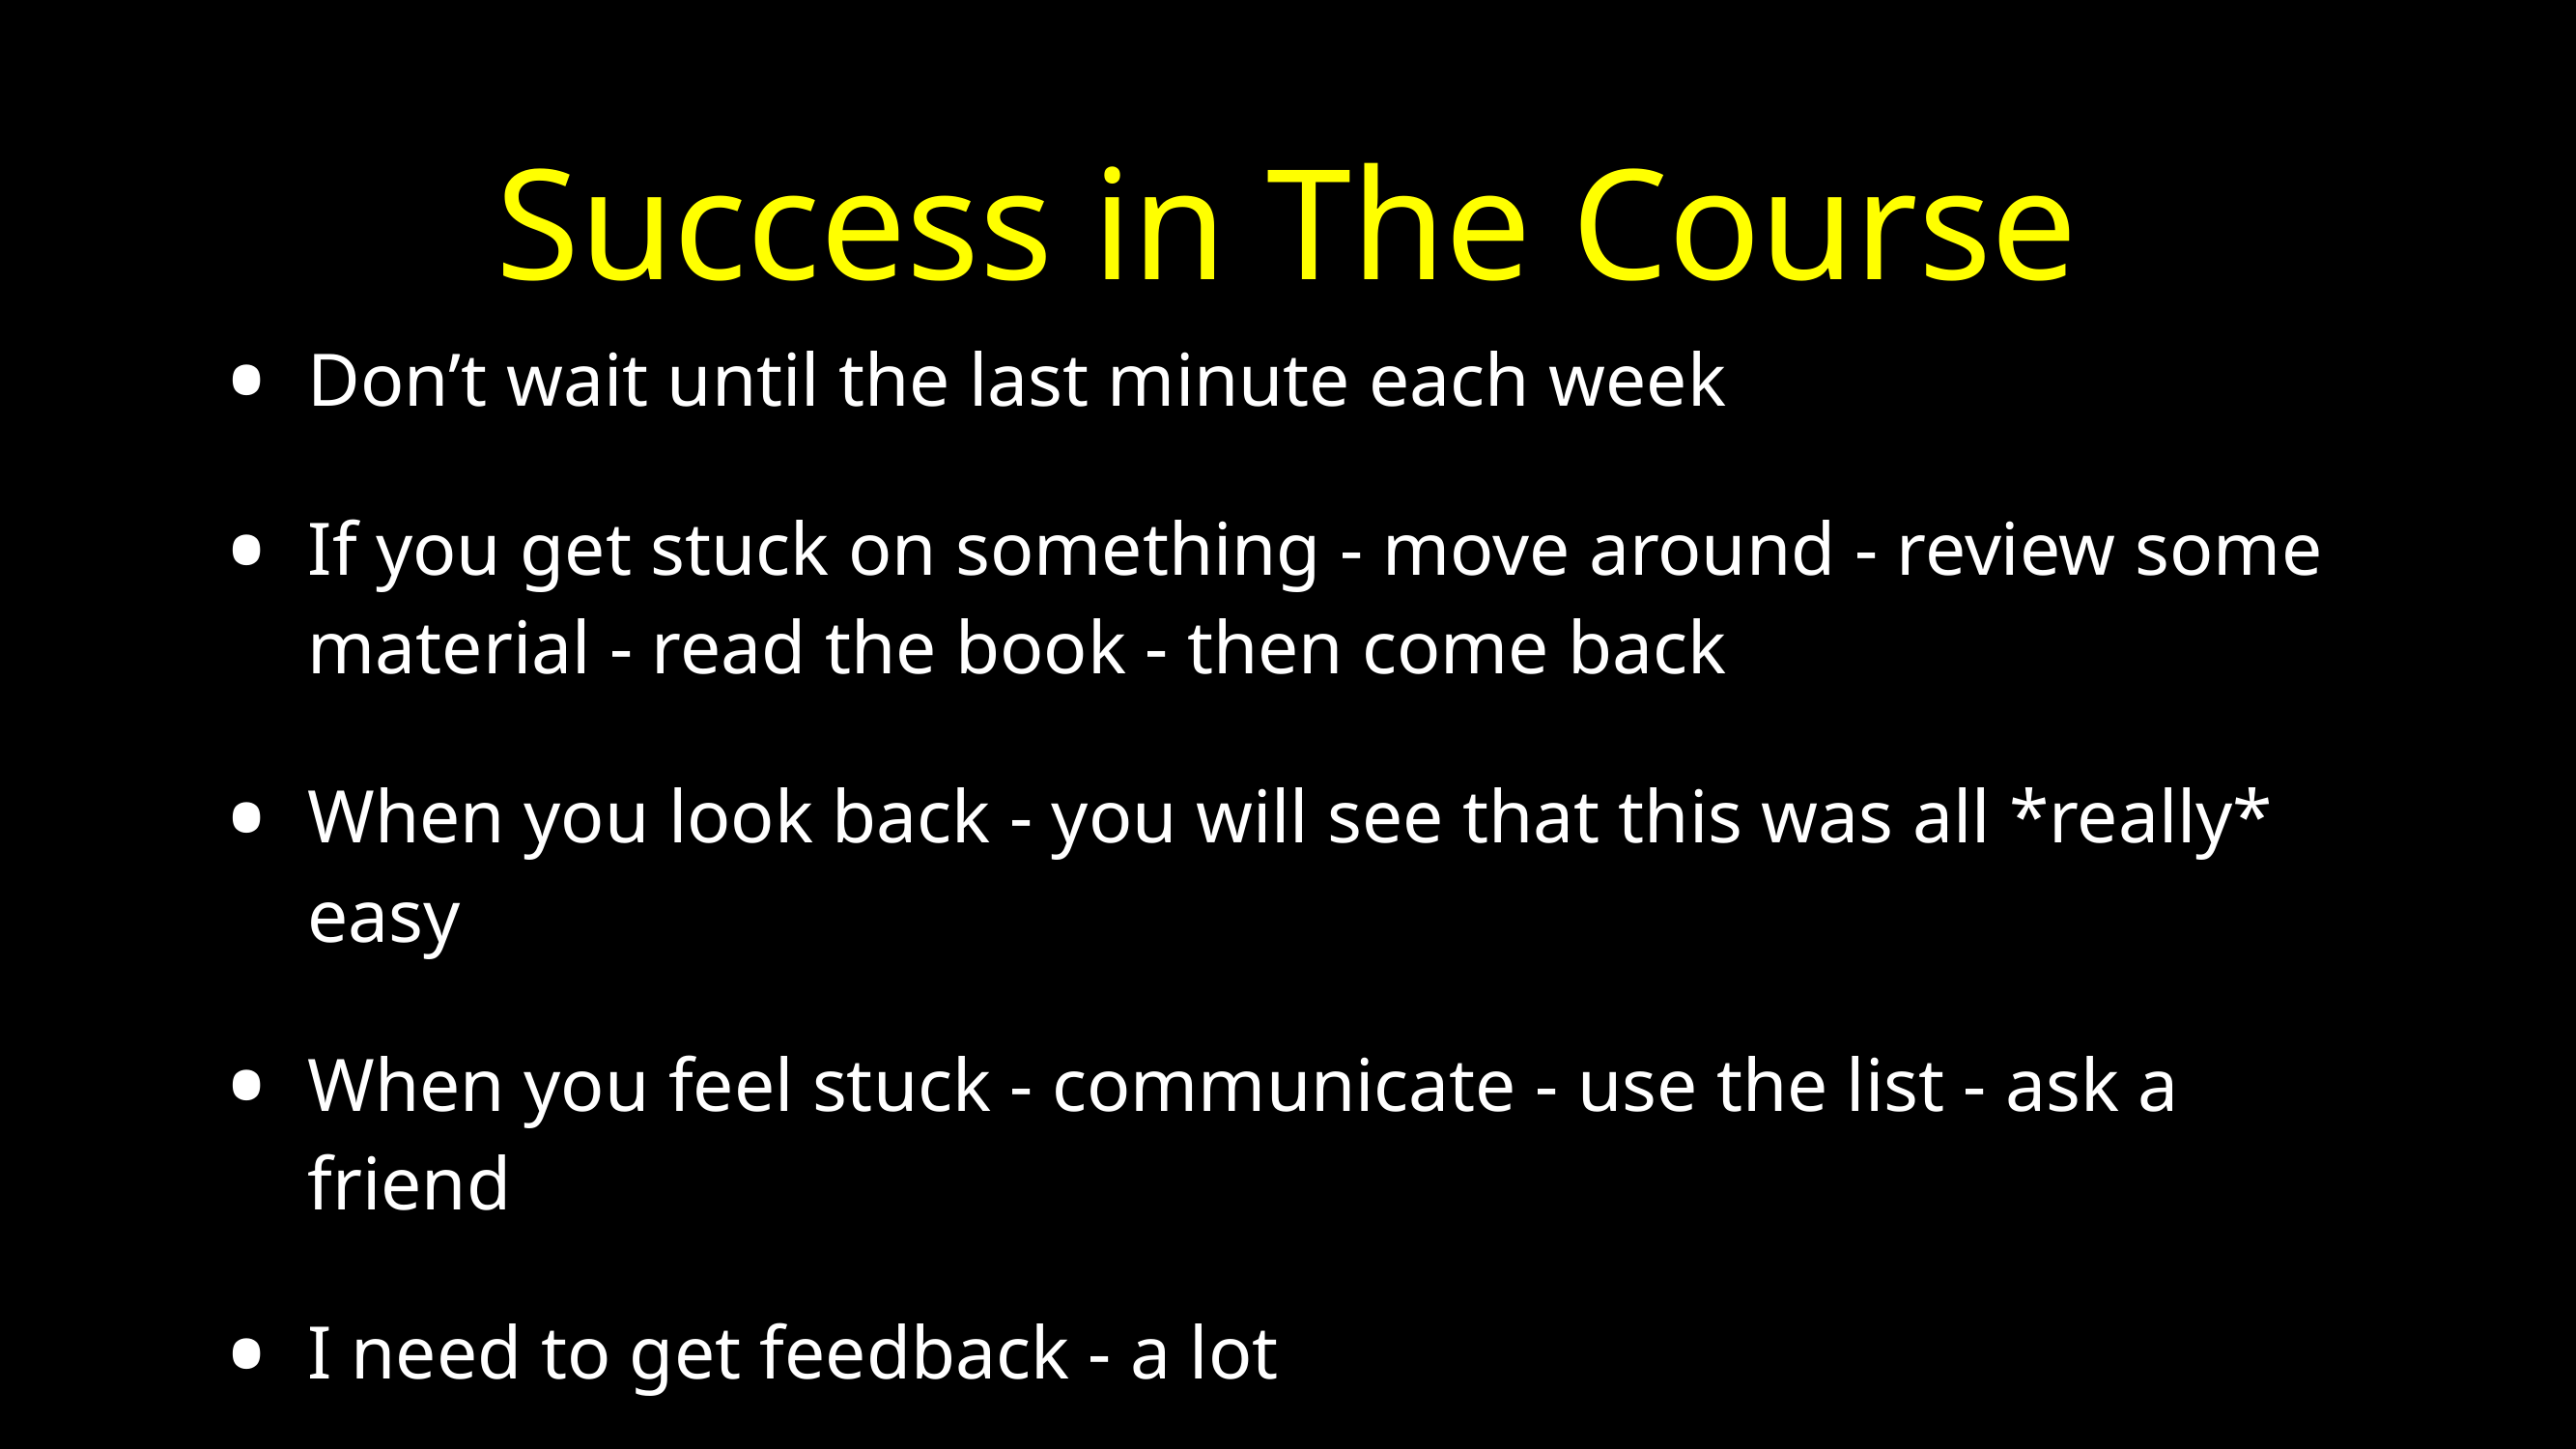

# Success in The Course
Don’t wait until the last minute each week
If you get stuck on something - move around - review some material - read the book - then come back
When you look back - you will see that this was all *really* easy
When you feel stuck - communicate - use the list - ask a friend
I need to get feedback - a lot